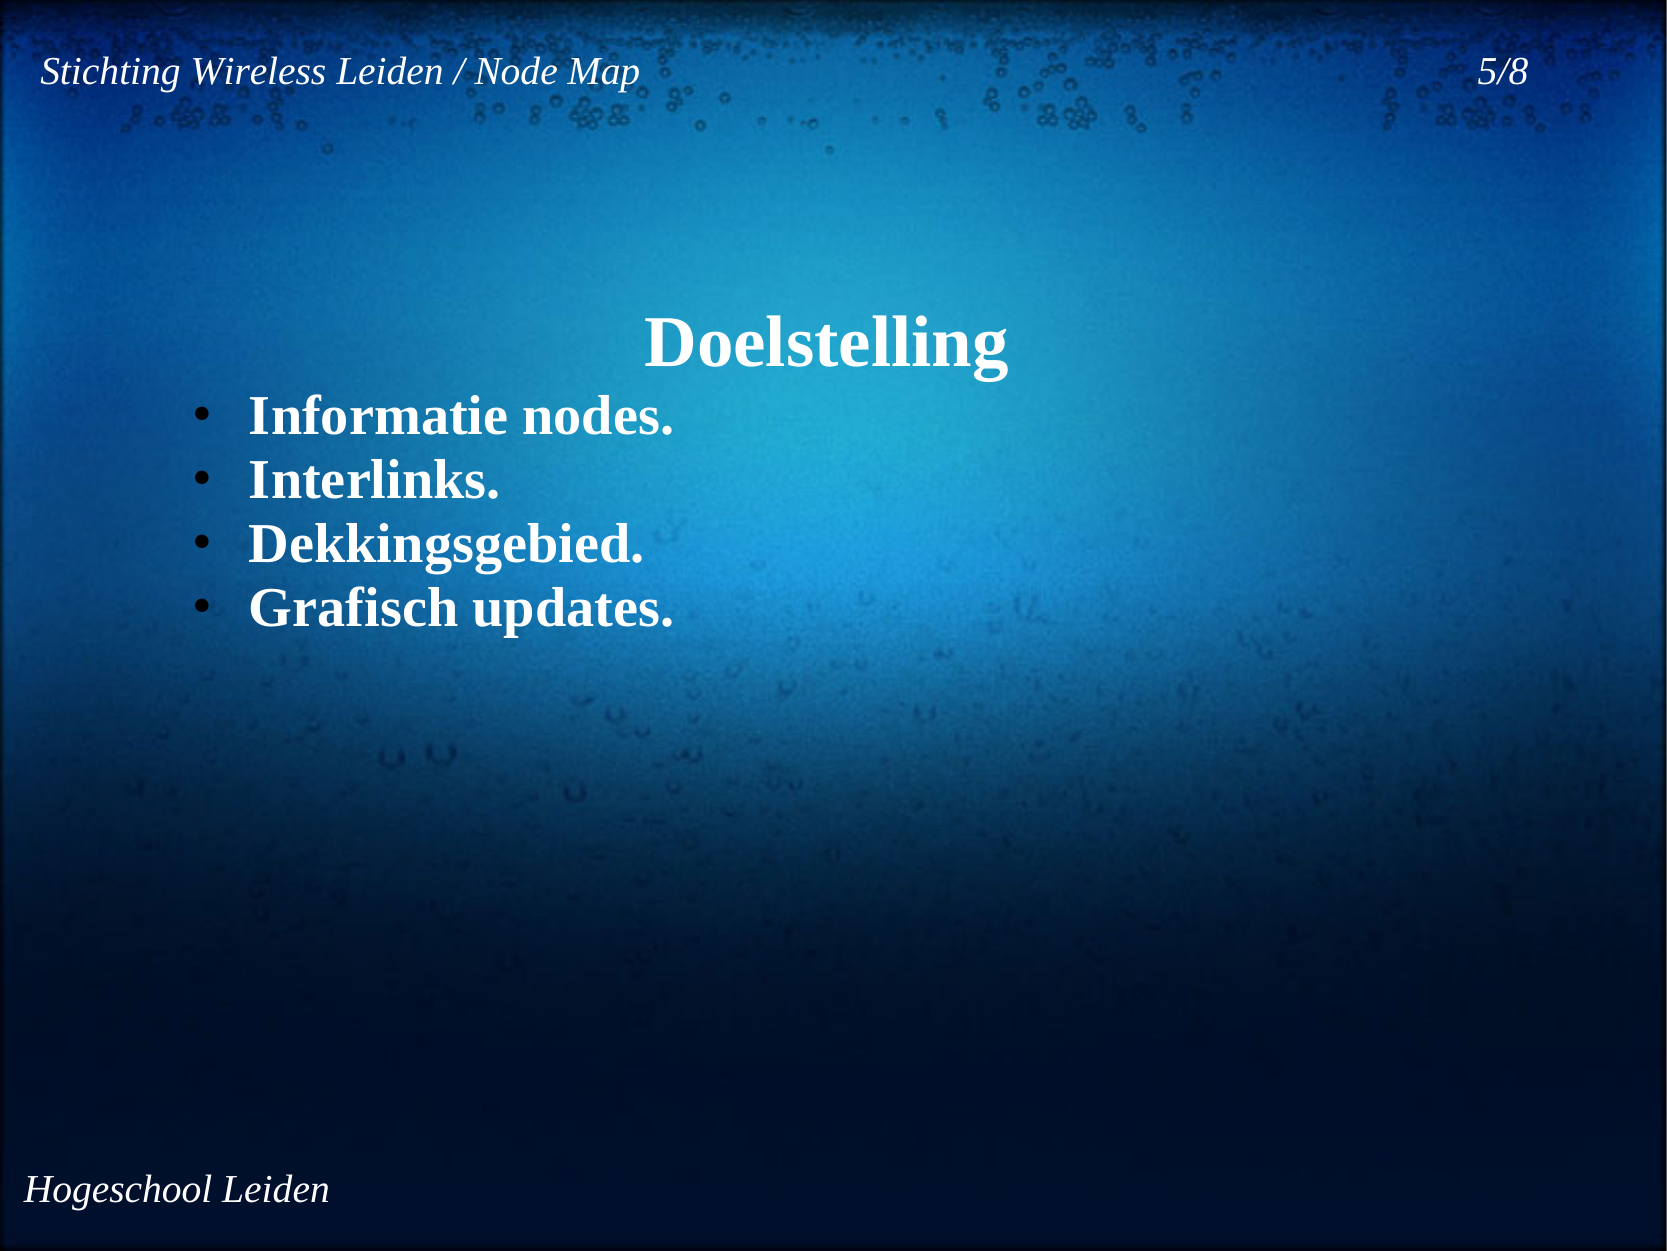

# Stichting Wireless Leiden / Node Map                                                                                    5/8
Doelstelling
Informatie nodes.
Interlinks.
Dekkingsgebied.
Grafisch updates.
Hogeschool Leiden